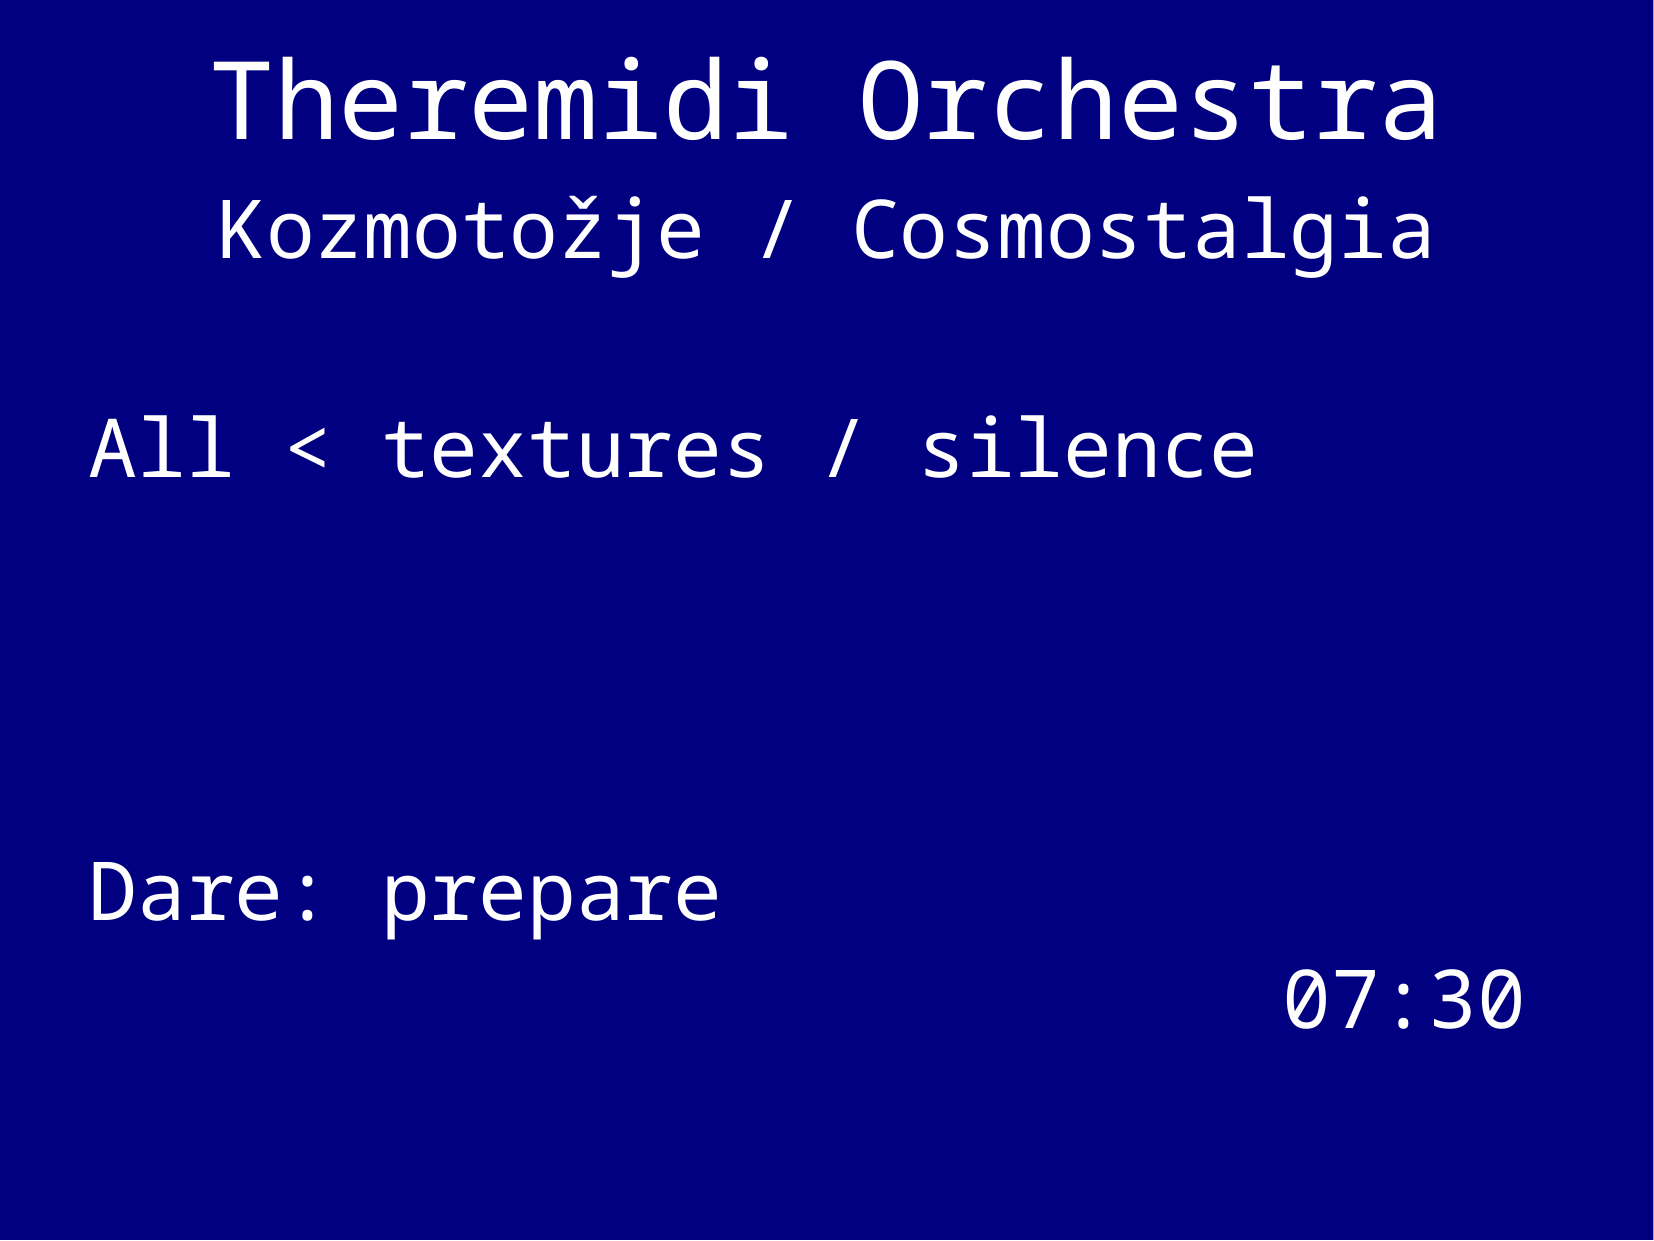

# Theremidi Orchestra Kozmotožje / Cosmostalgia
All < textures / silence
Dare: prepare
07:30